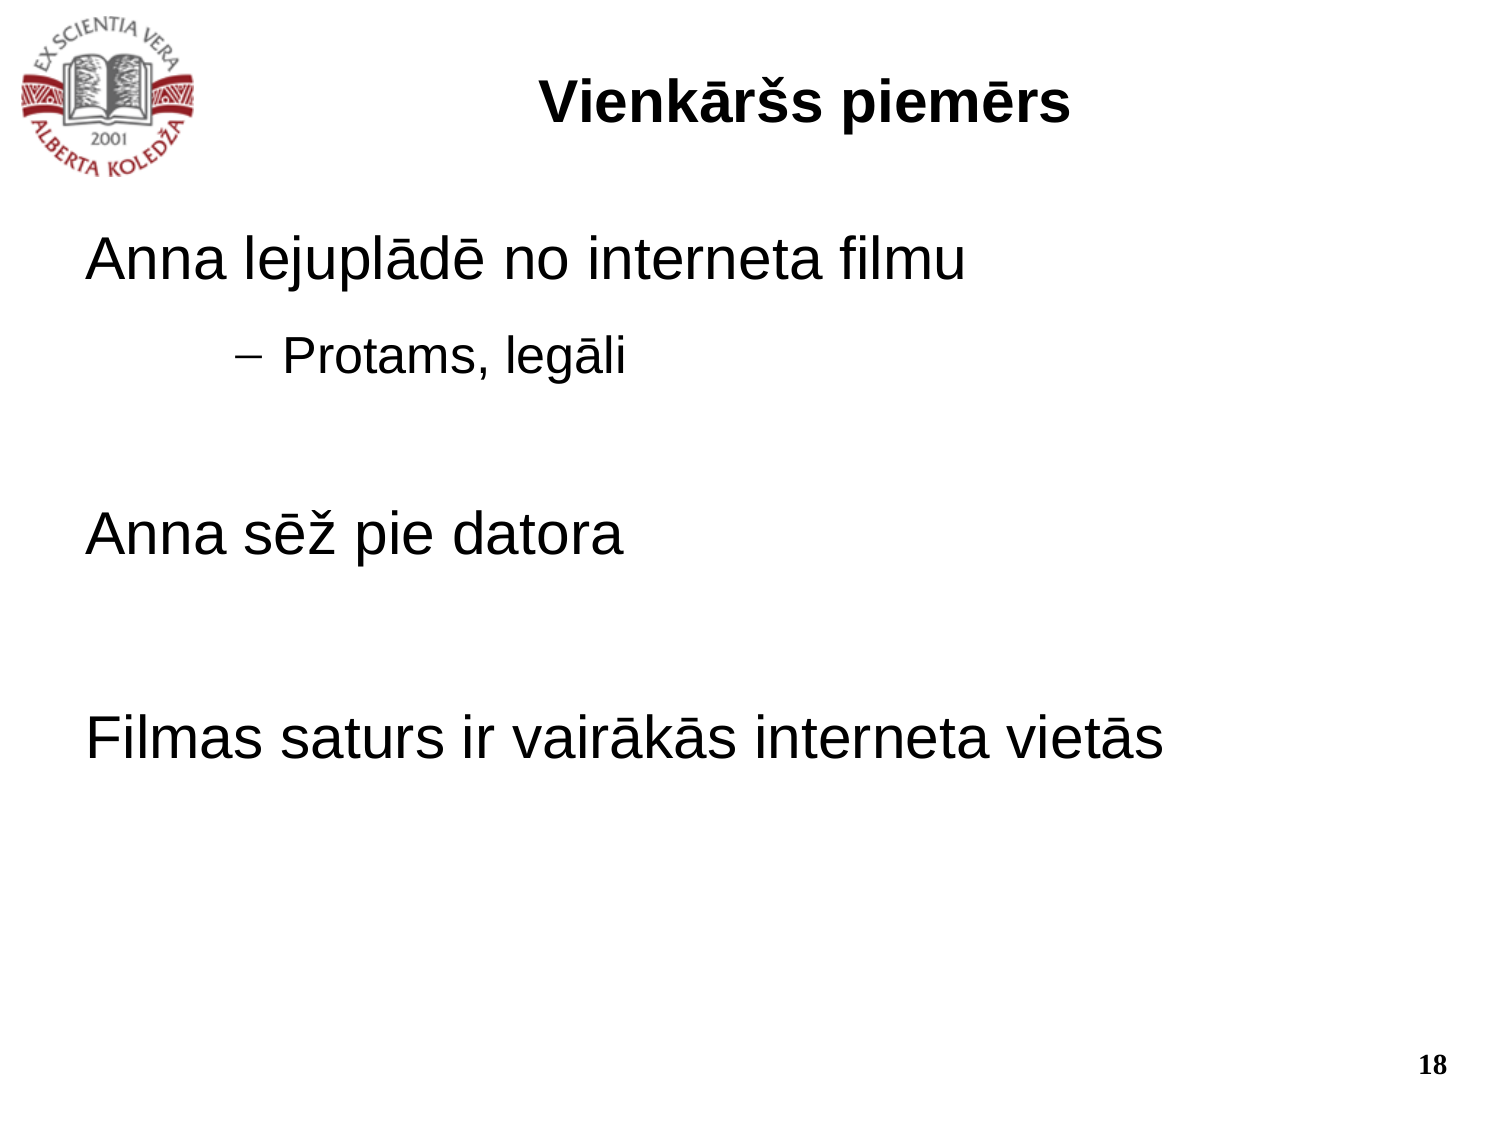

# Vienkāršs piemērs
Anna lejuplādē no interneta filmu
Protams, legāli
Anna sēž pie datora
Filmas saturs ir vairākās interneta vietās